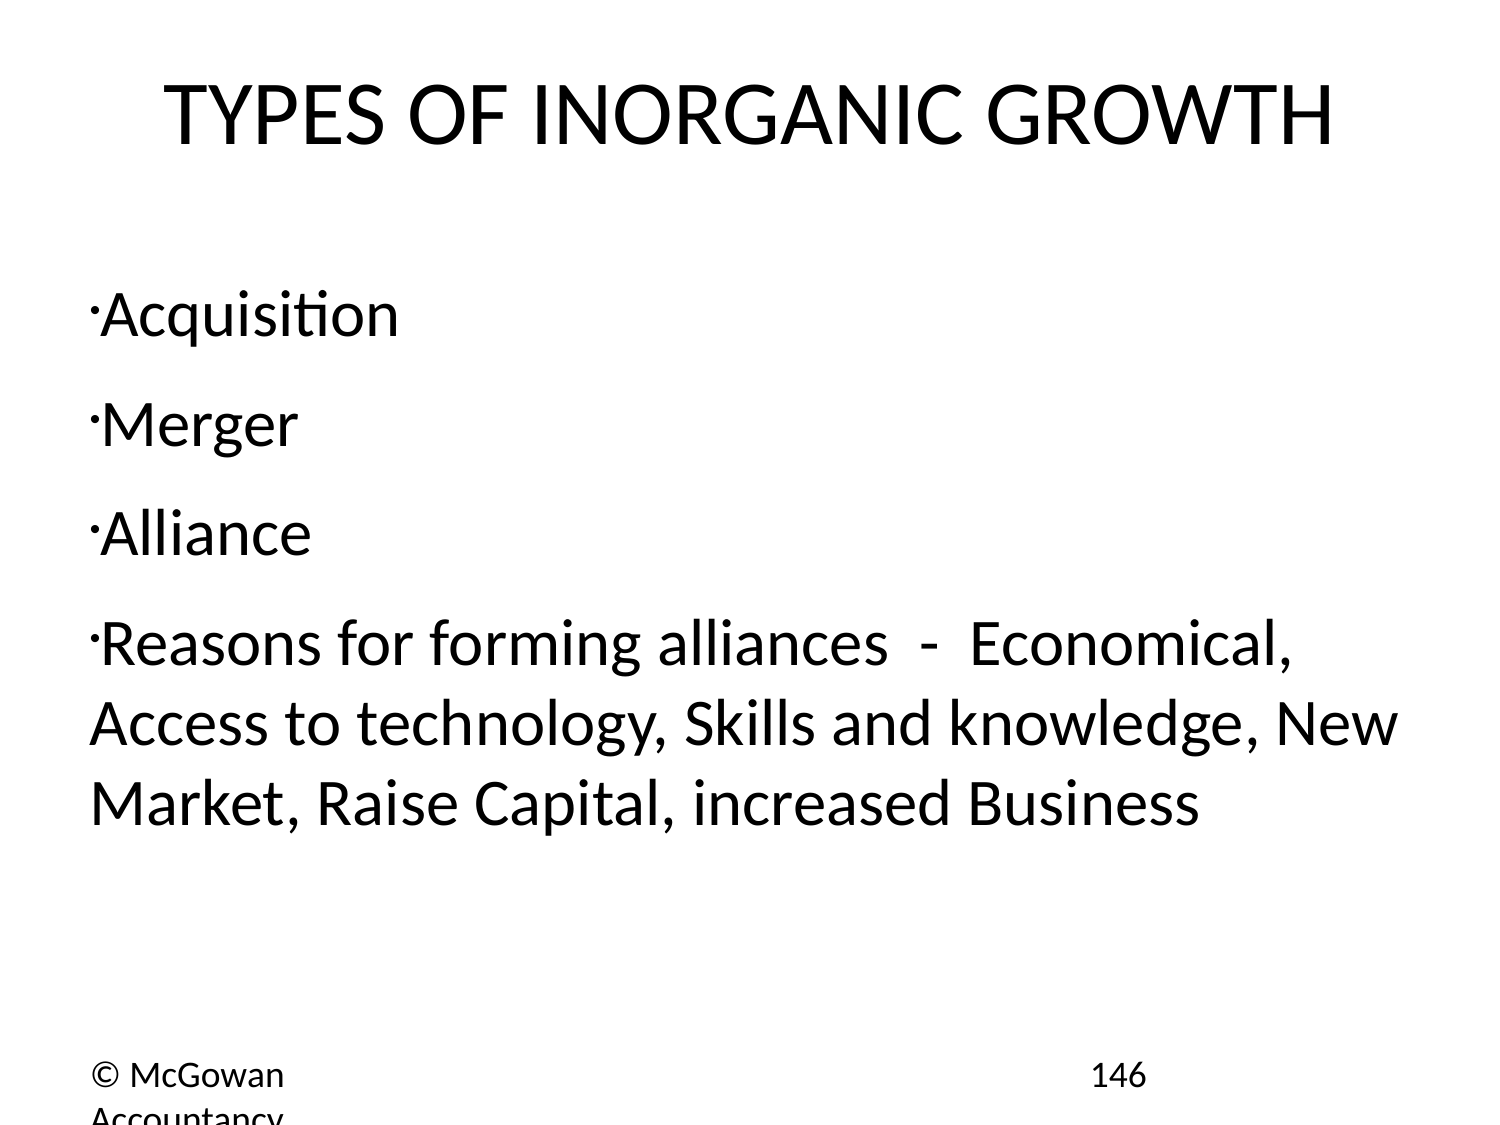

# TYPES OF INORGANIC GROWTH
Acquisition
Merger
Alliance
Reasons for forming alliances - Economical, Access to technology, Skills and knowledge, New Market, Raise Capital, increased Business
© McGowan Accountancy Services
146